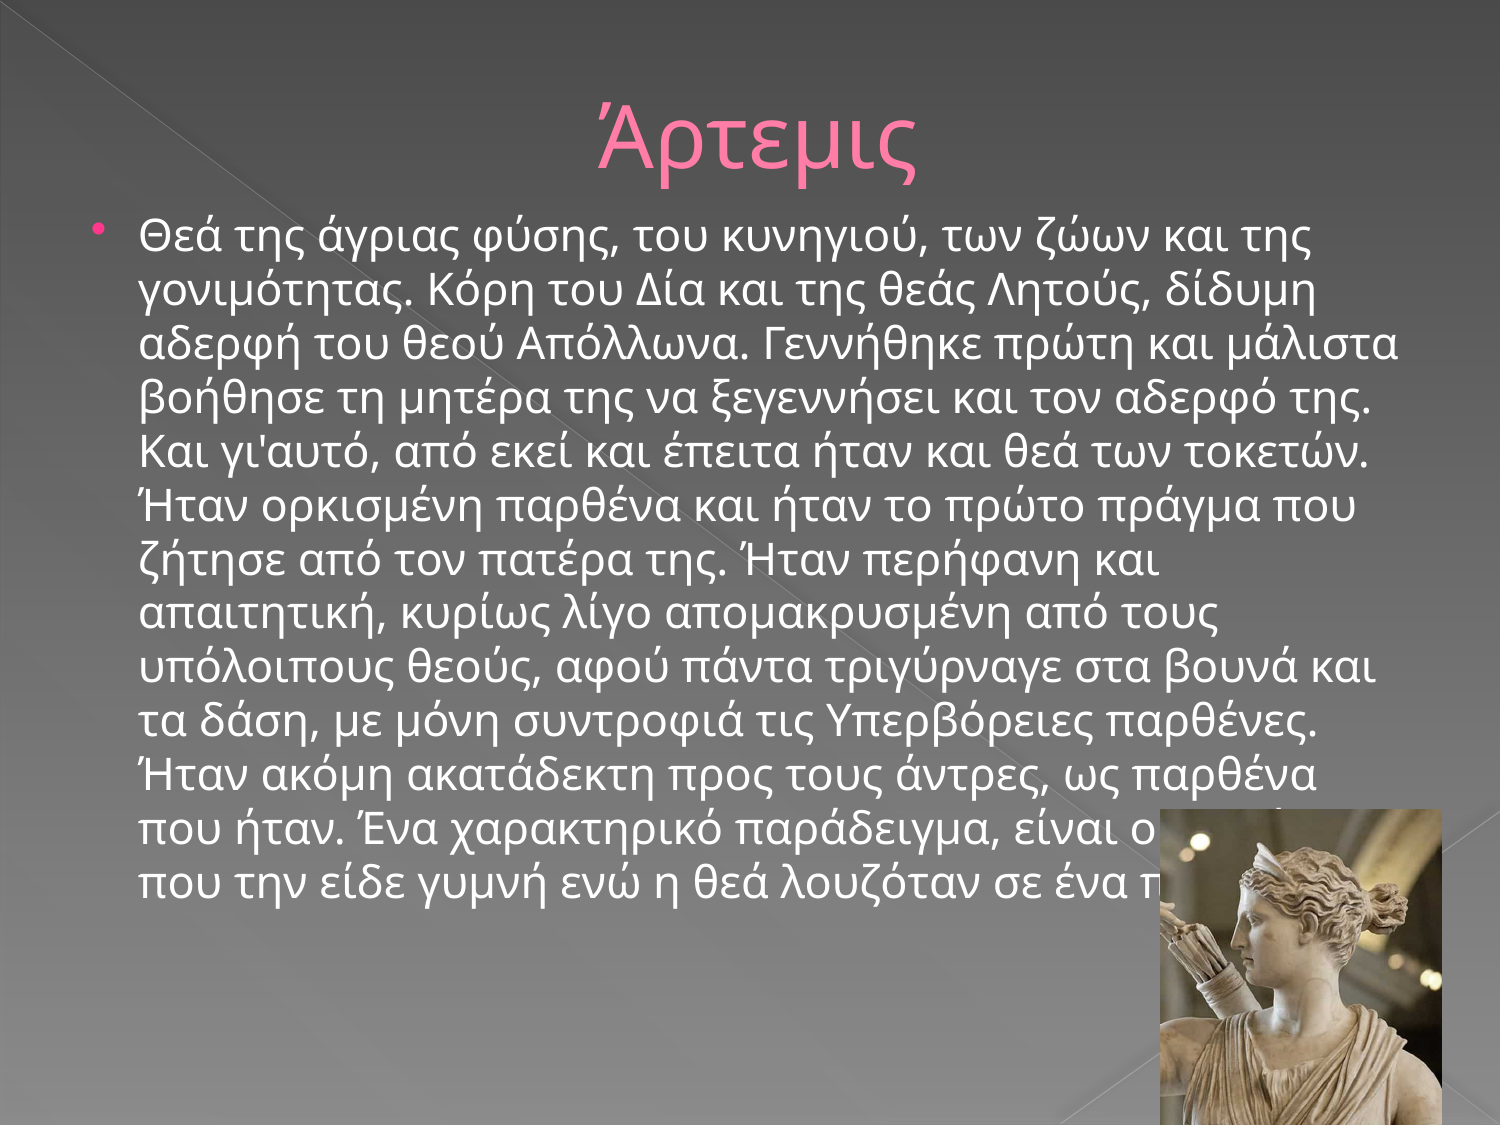

# Άρτεμις
Θεά της άγριας φύσης, του κυνηγιού, των ζώων και της γονιμότητας. Κόρη του Δία και της θεάς Λητούς, δίδυμη αδερφή του θεού Απόλλωνα. Γεννήθηκε πρώτη και μάλιστα βοήθησε τη μητέρα της να ξεγεννήσει και τον αδερφό της. Και γι'αυτό, από εκεί και έπειτα ήταν και θεά των τοκετών. Ήταν ορκισμένη παρθένα και ήταν το πρώτο πράγμα που ζήτησε από τον πατέρα της. Ήταν περήφανη και απαιτητική, κυρίως λίγο απομακρυσμένη από τους υπόλοιπους θεούς, αφού πάντα τριγύρναγε στα βουνά και τα δάση, με μόνη συντροφιά τις Υπερβόρειες παρθένες. Ήταν ακόμη ακατάδεκτη προς τους άντρες, ως παρθένα που ήταν. Ένα χαρακτηρικό παράδειγμα, είναι ο Ακταίων, που την είδε γυμνή ενώ η θεά λουζόταν σε ένα ποτάμι.